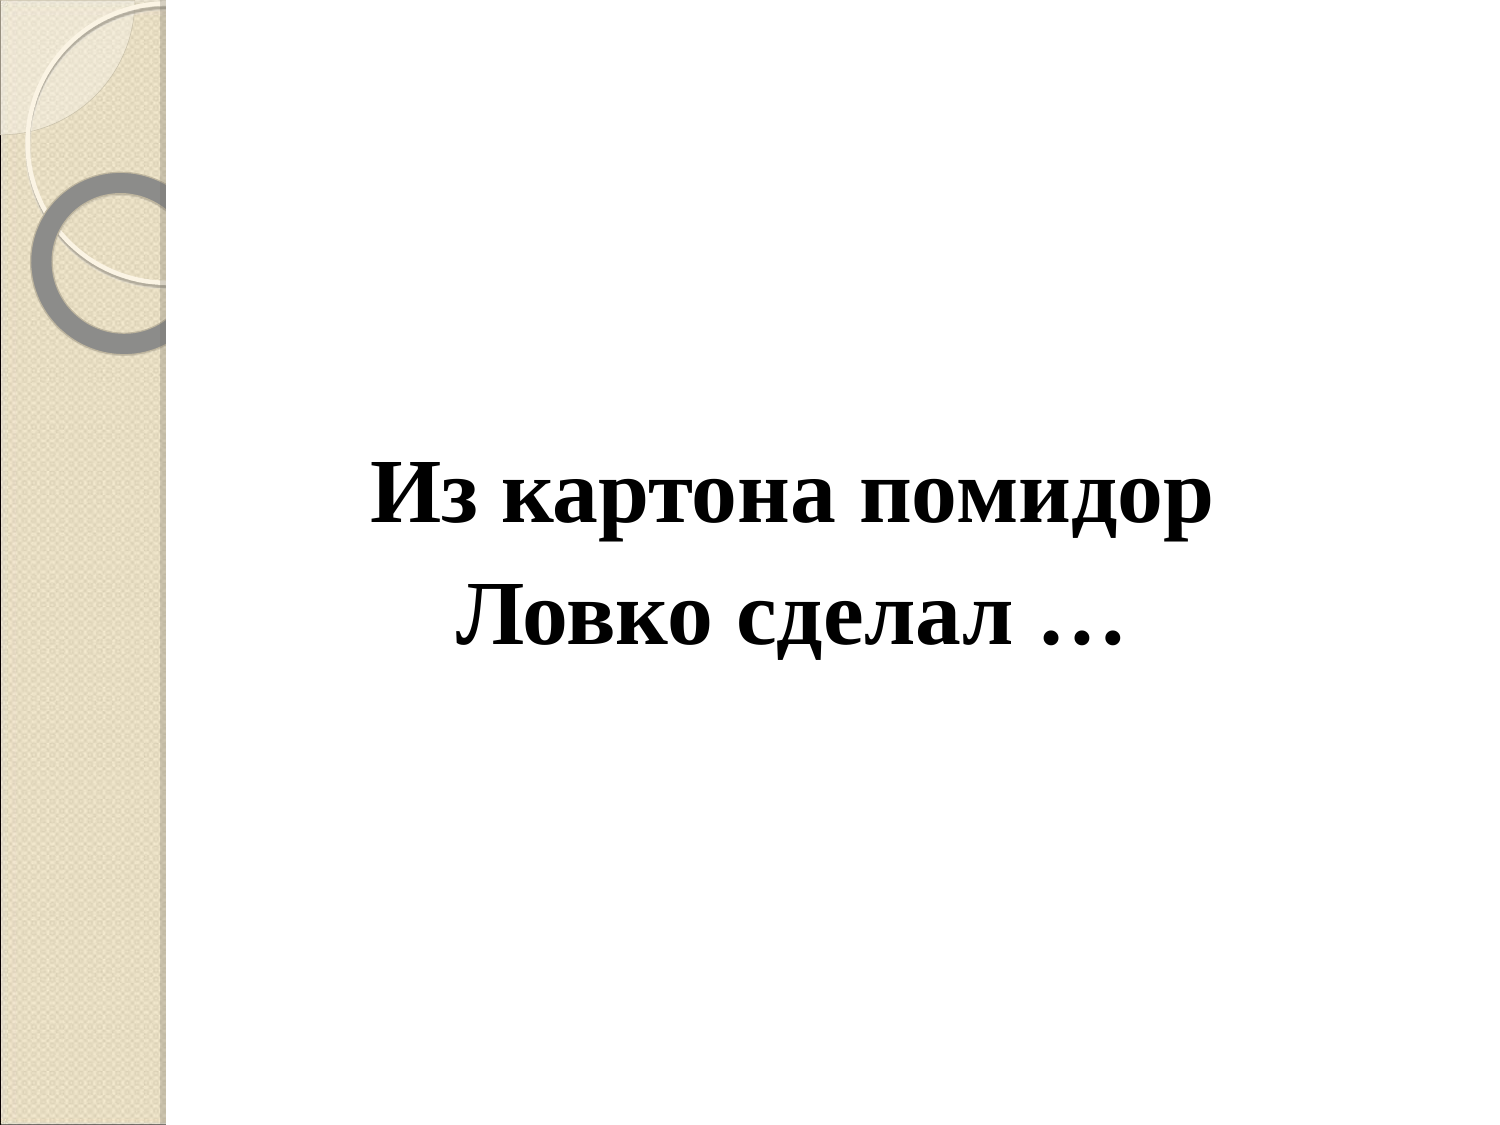

#
Из картона помидор
Ловко сделал …